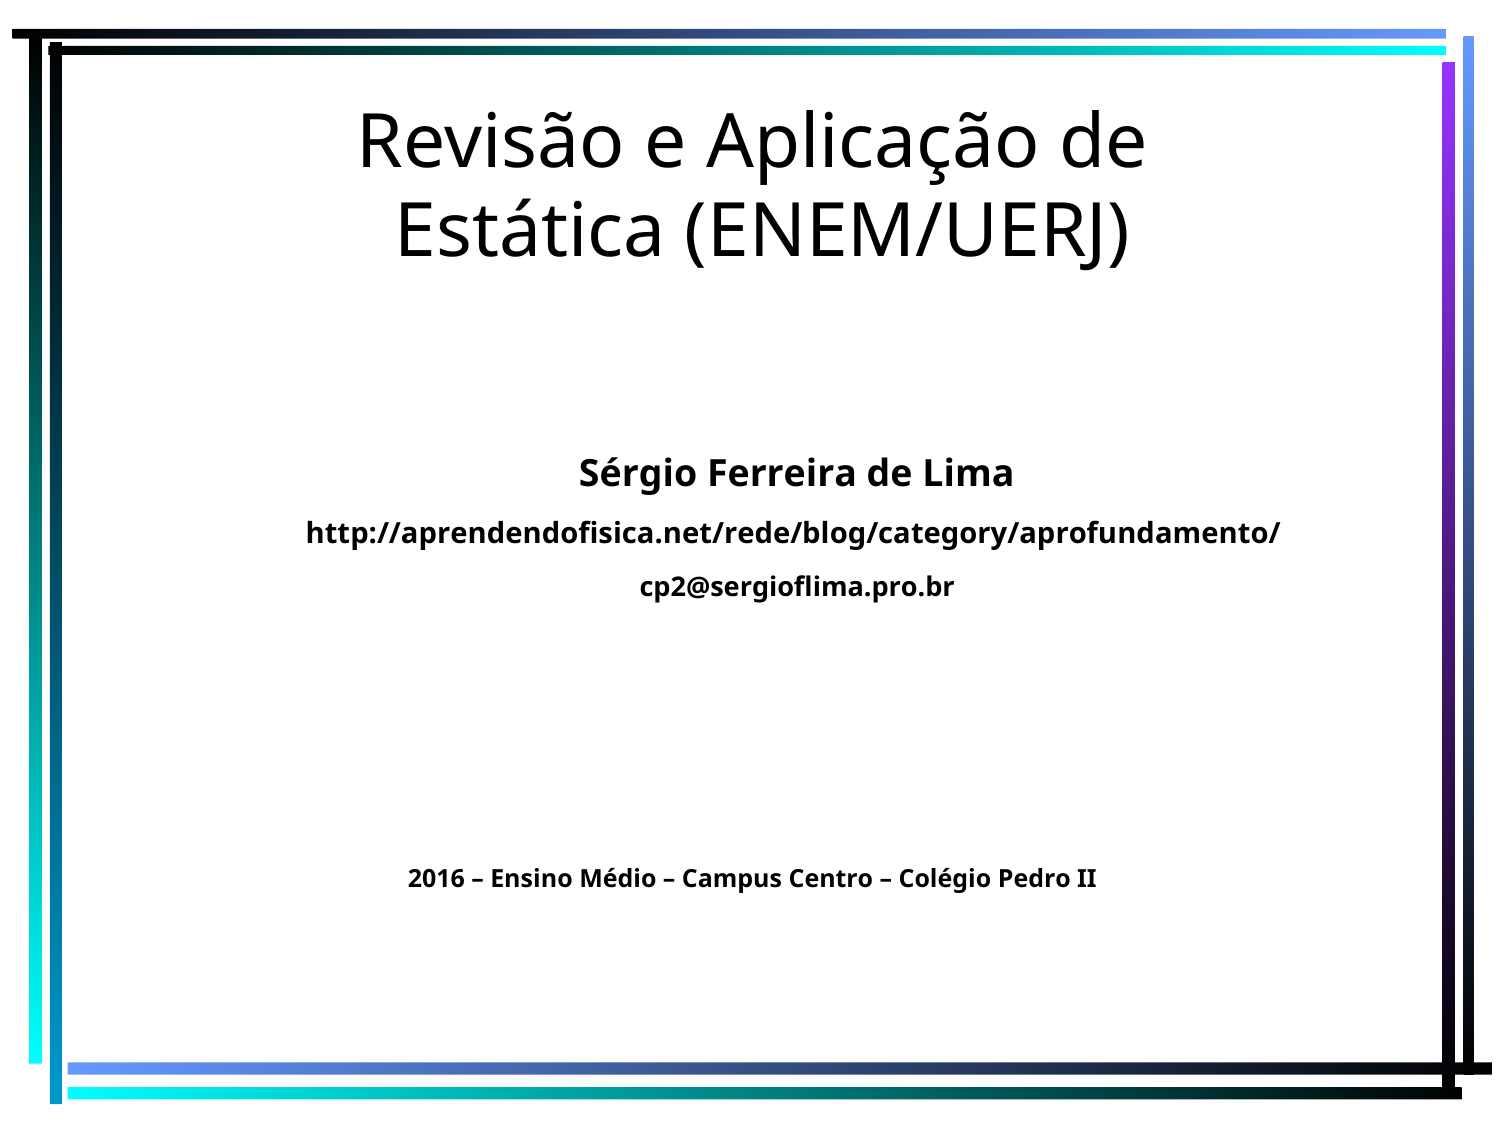

# Revisão e Aplicação de Estática (ENEM/UERJ)
Sérgio Ferreira de Lima
http://aprendendofisica.net/rede/blog/category/aprofundamento/
cp2@sergioflima.pro.br
2016 – Ensino Médio – Campus Centro – Colégio Pedro II